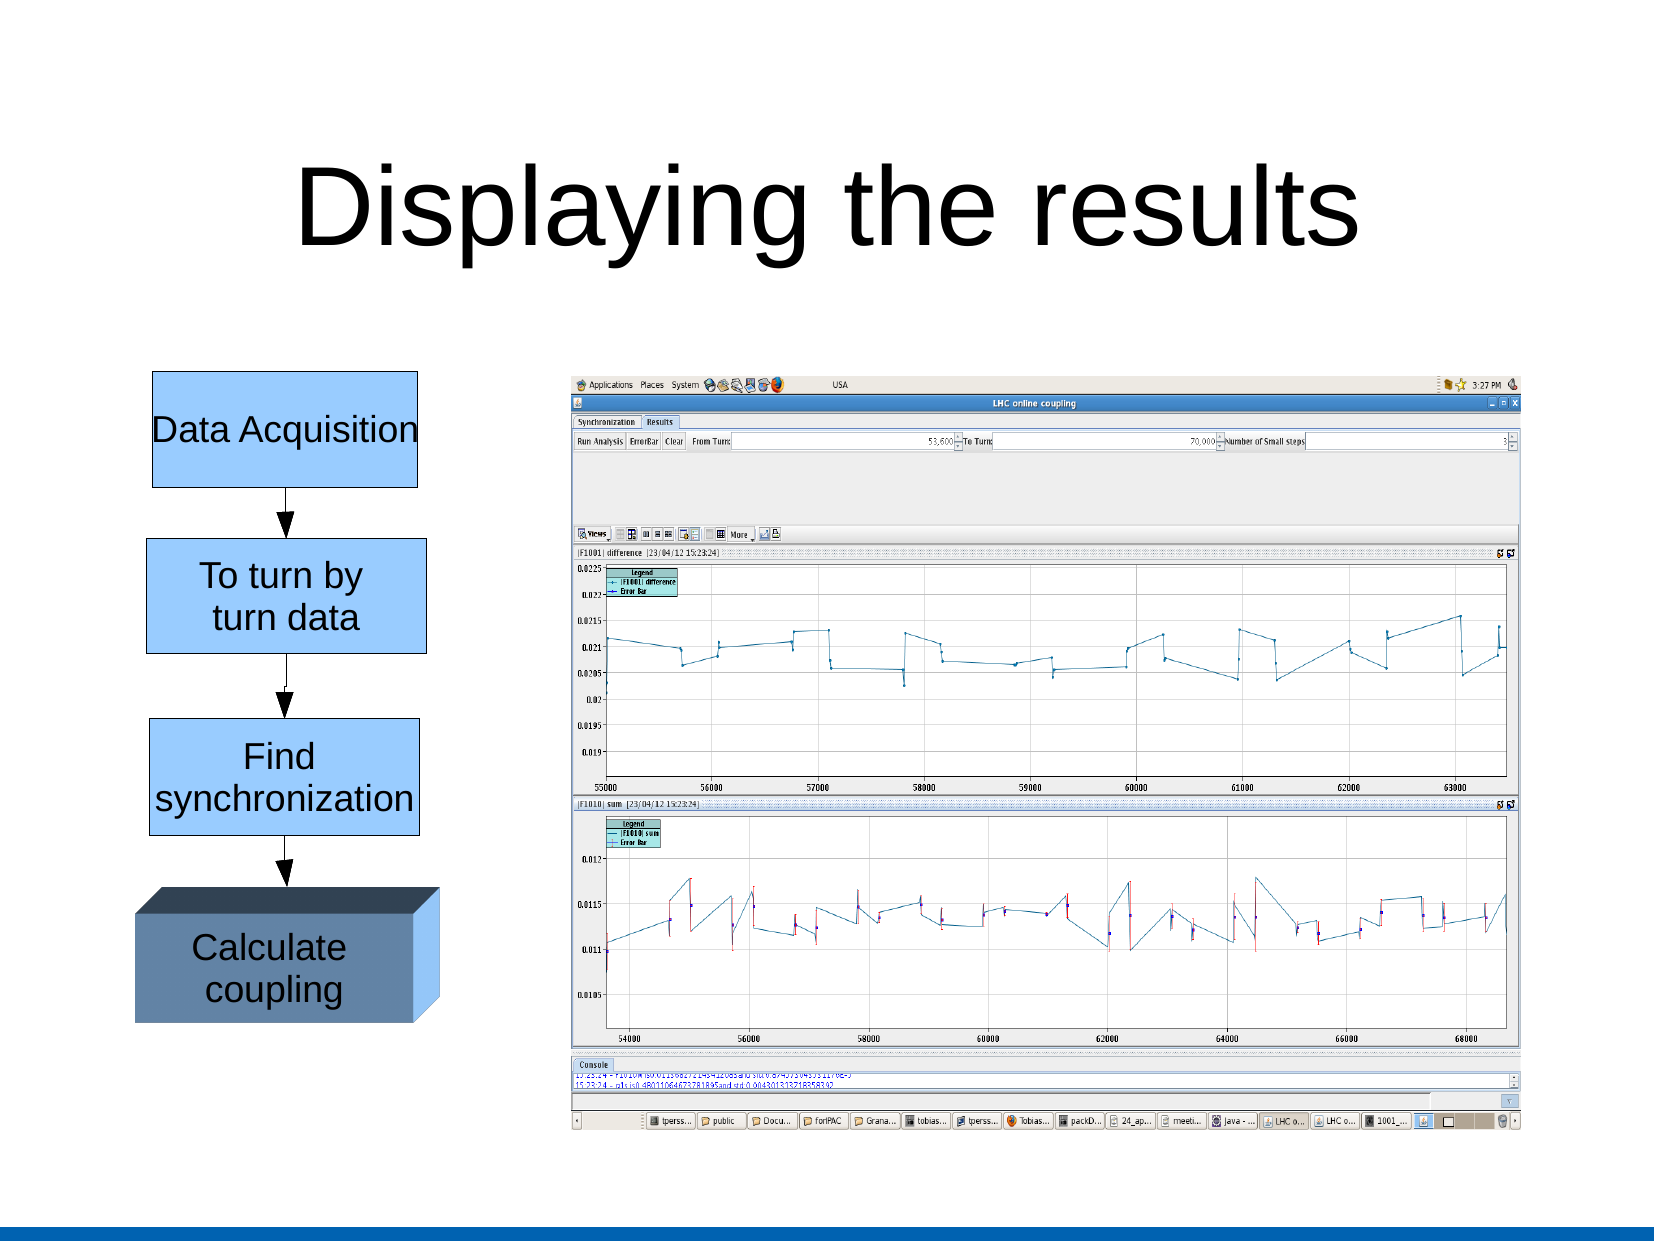

# Displaying the results
Data Acquisition
Data Acquisition
Data Acquisition
To turn by
turn data
To turn by
turn data
To turn by
turn data
Find
synchronization
Find
synchronization
Find
synchronization
Calculate
coupling